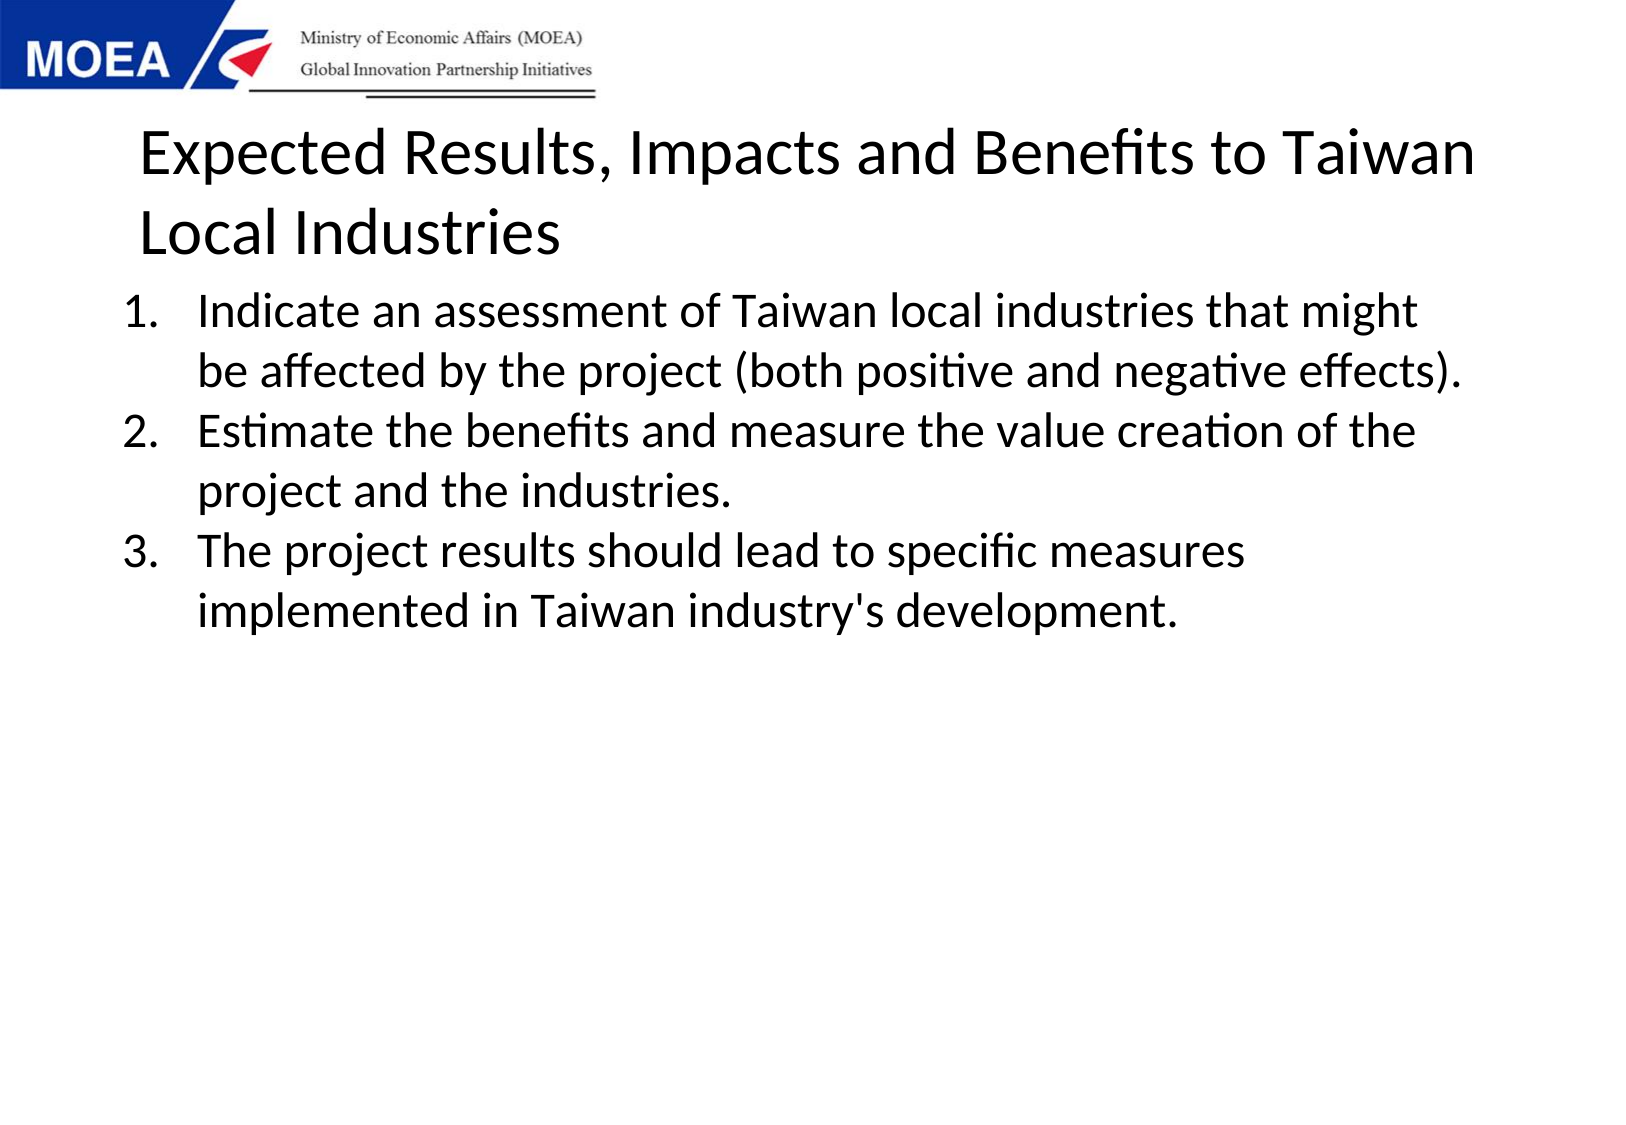

# Expected Results, Impacts and Benefits to Taiwan Local Industries
Indicate an assessment of Taiwan local industries that might be affected by the project (both positive and negative effects).
Estimate the benefits and measure the value creation of the project and the industries.
The project results should lead to specific measures implemented in Taiwan industry's development.